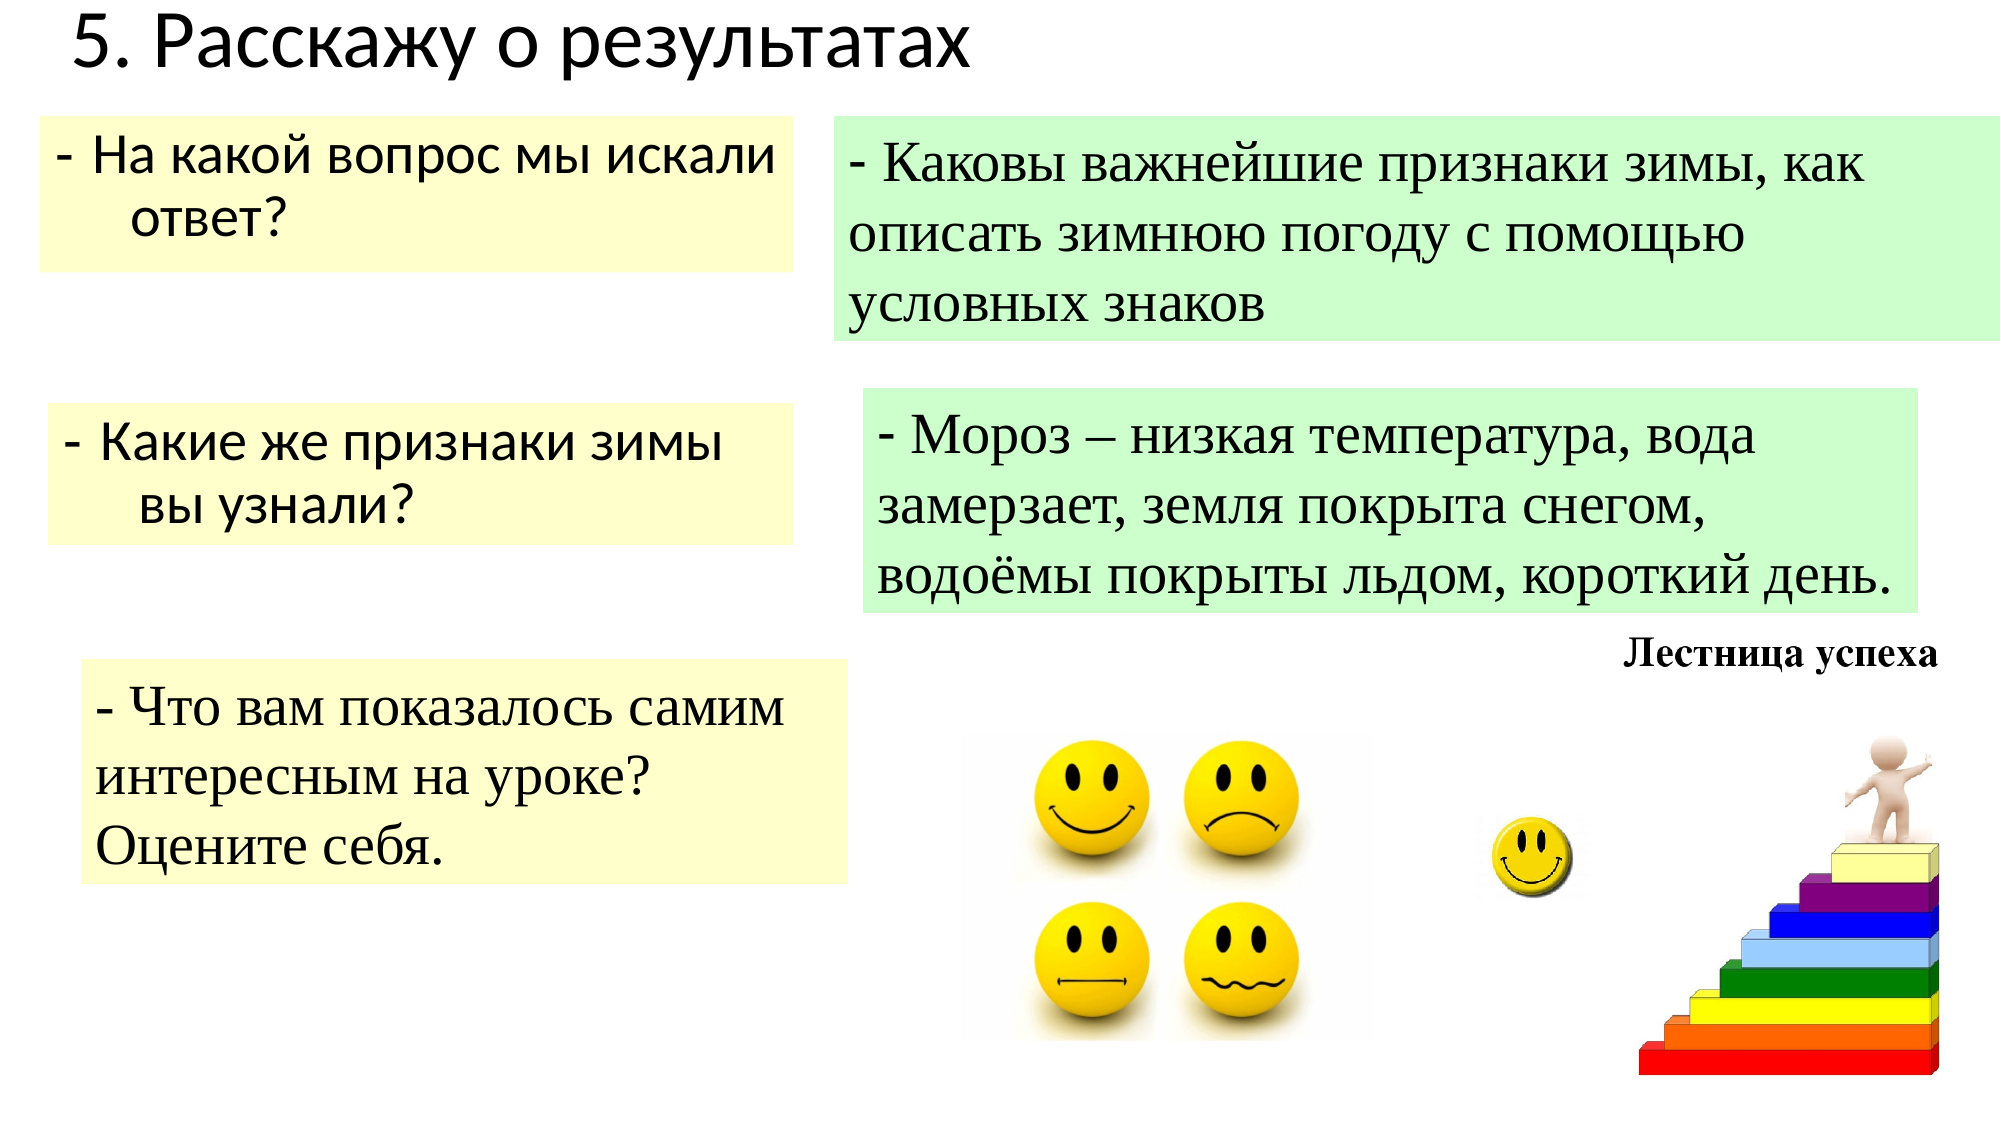

# 5. Расскажу о результатах
На какой вопрос мы искали ответ?
 Каковы важнейшие признаки зимы, как описать зимнюю погоду с помощью условных знаков
 Мороз – низкая температура, вода замерзает, земля покрыта снегом, водоёмы покрыты льдом, короткий день.
Какие же признаки зимы вы узнали?
- Что вам показалось самим интересным на уроке? Оцените себя.